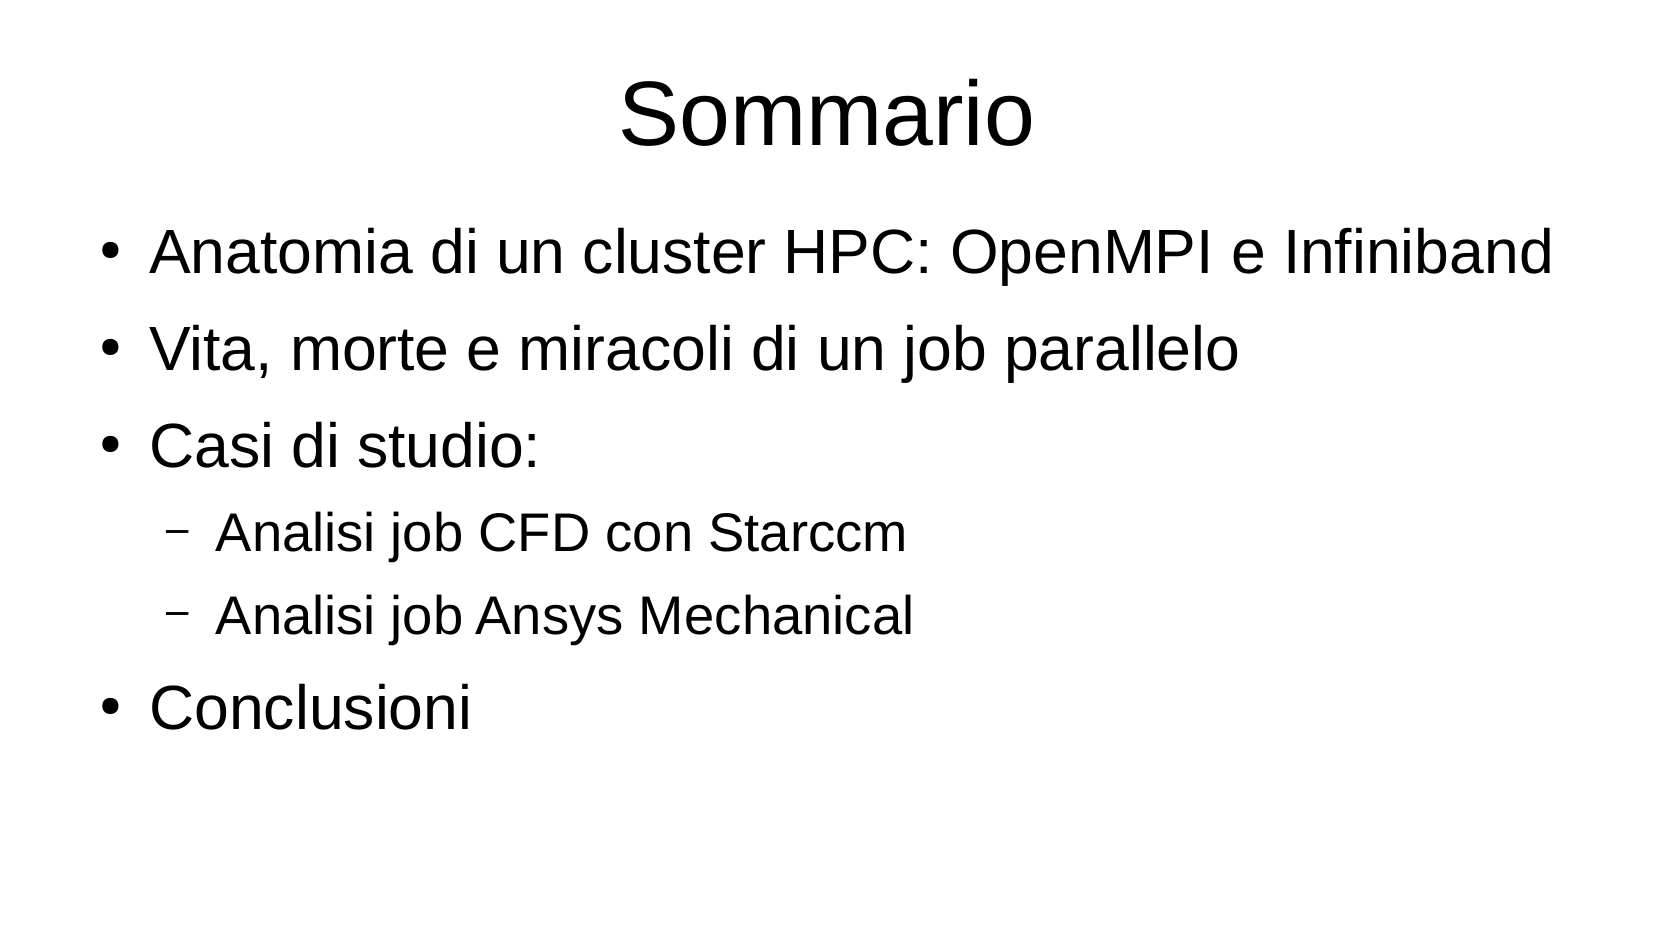

# Sommario
Anatomia di un cluster HPC: OpenMPI e Infiniband
Vita, morte e miracoli di un job parallelo
Casi di studio:
Analisi job CFD con Starccm
Analisi job Ansys Mechanical
Conclusioni